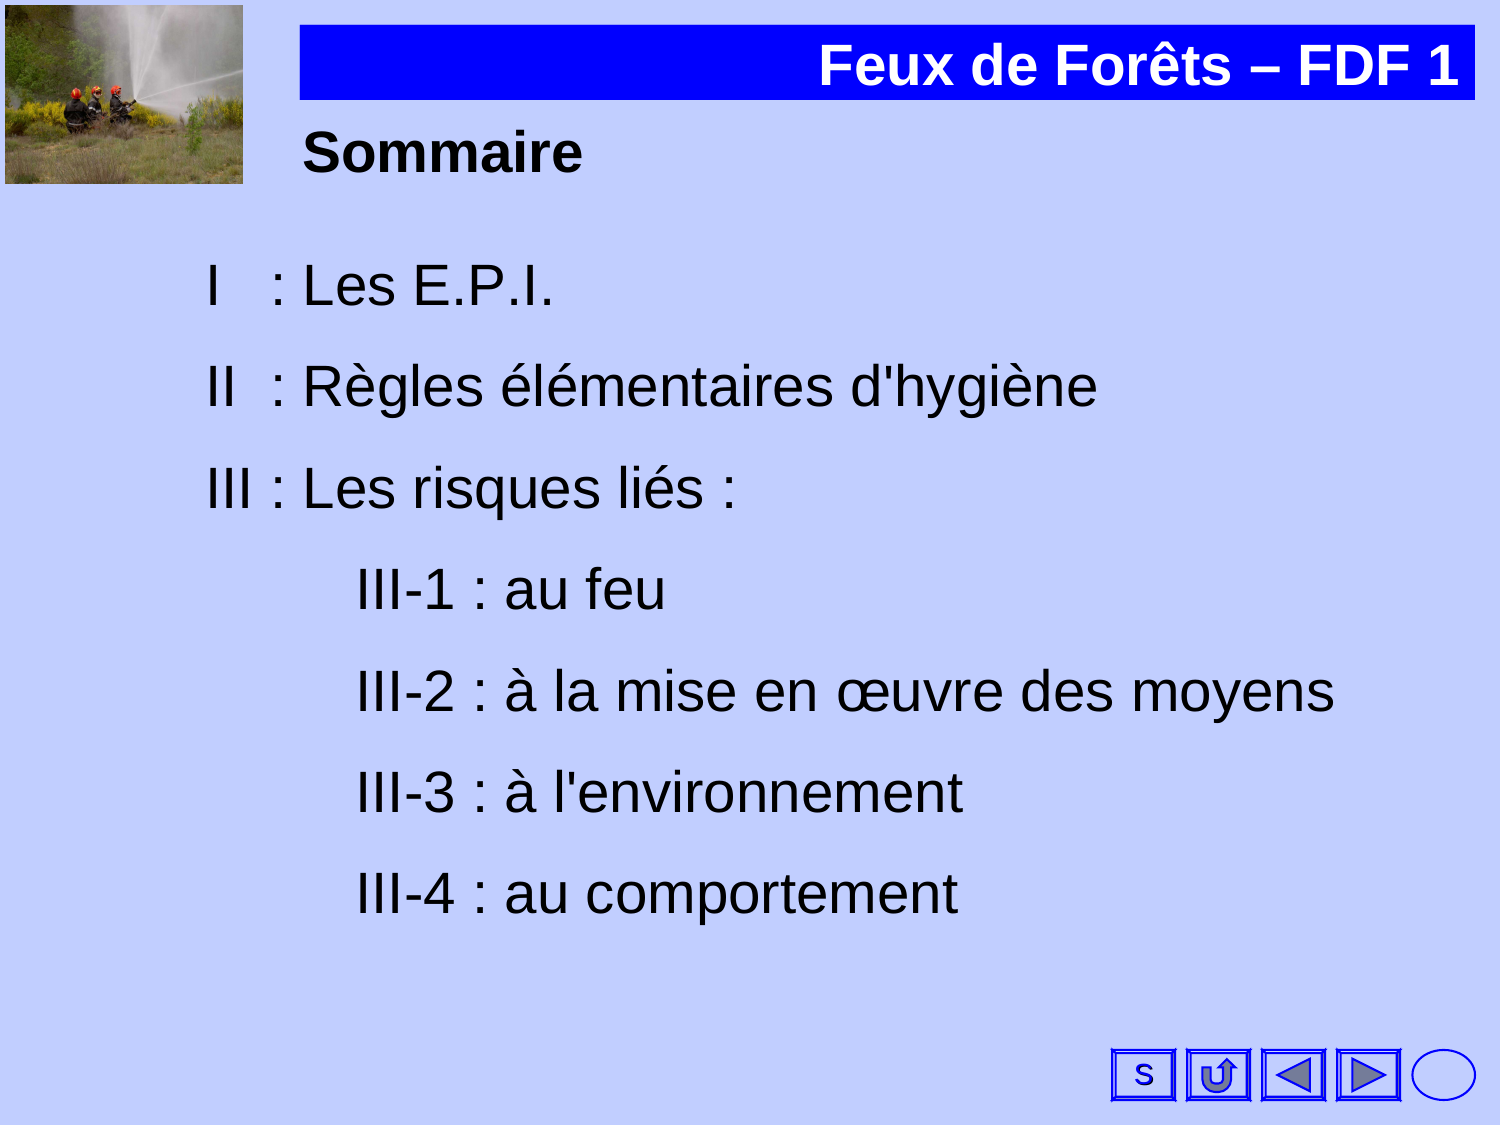

Feux de Forêts – FDF 1
Sommaire
I : Les E.P.I.
II : Règles élémentaires d'hygiène
III : Les risques liés :
	III-1 : au feu
	III-2 : à la mise en œuvre des moyens
	III-3 : à l'environnement
	III-4 : au comportement